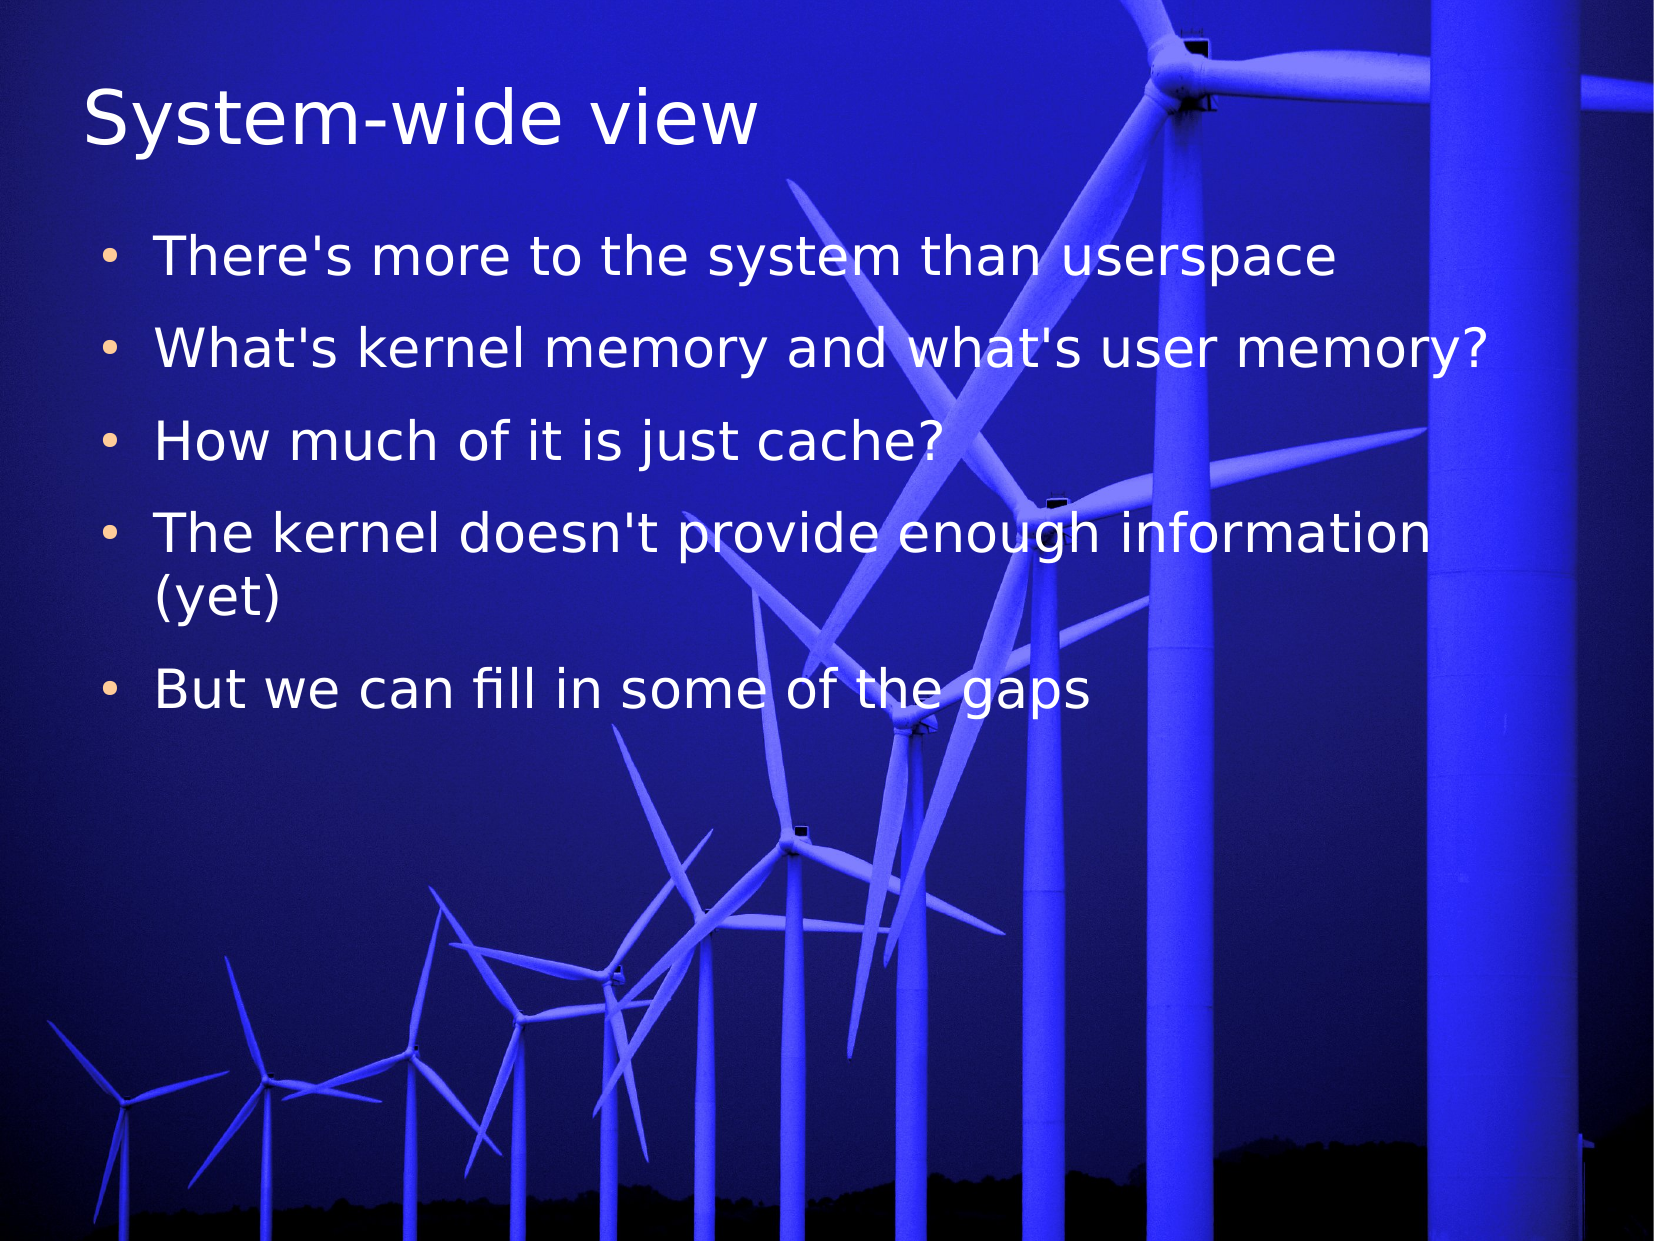

# System-wide view
There's more to the system than userspace
What's kernel memory and what's user memory?
How much of it is just cache?
The kernel doesn't provide enough information (yet)
But we can fill in some of the gaps